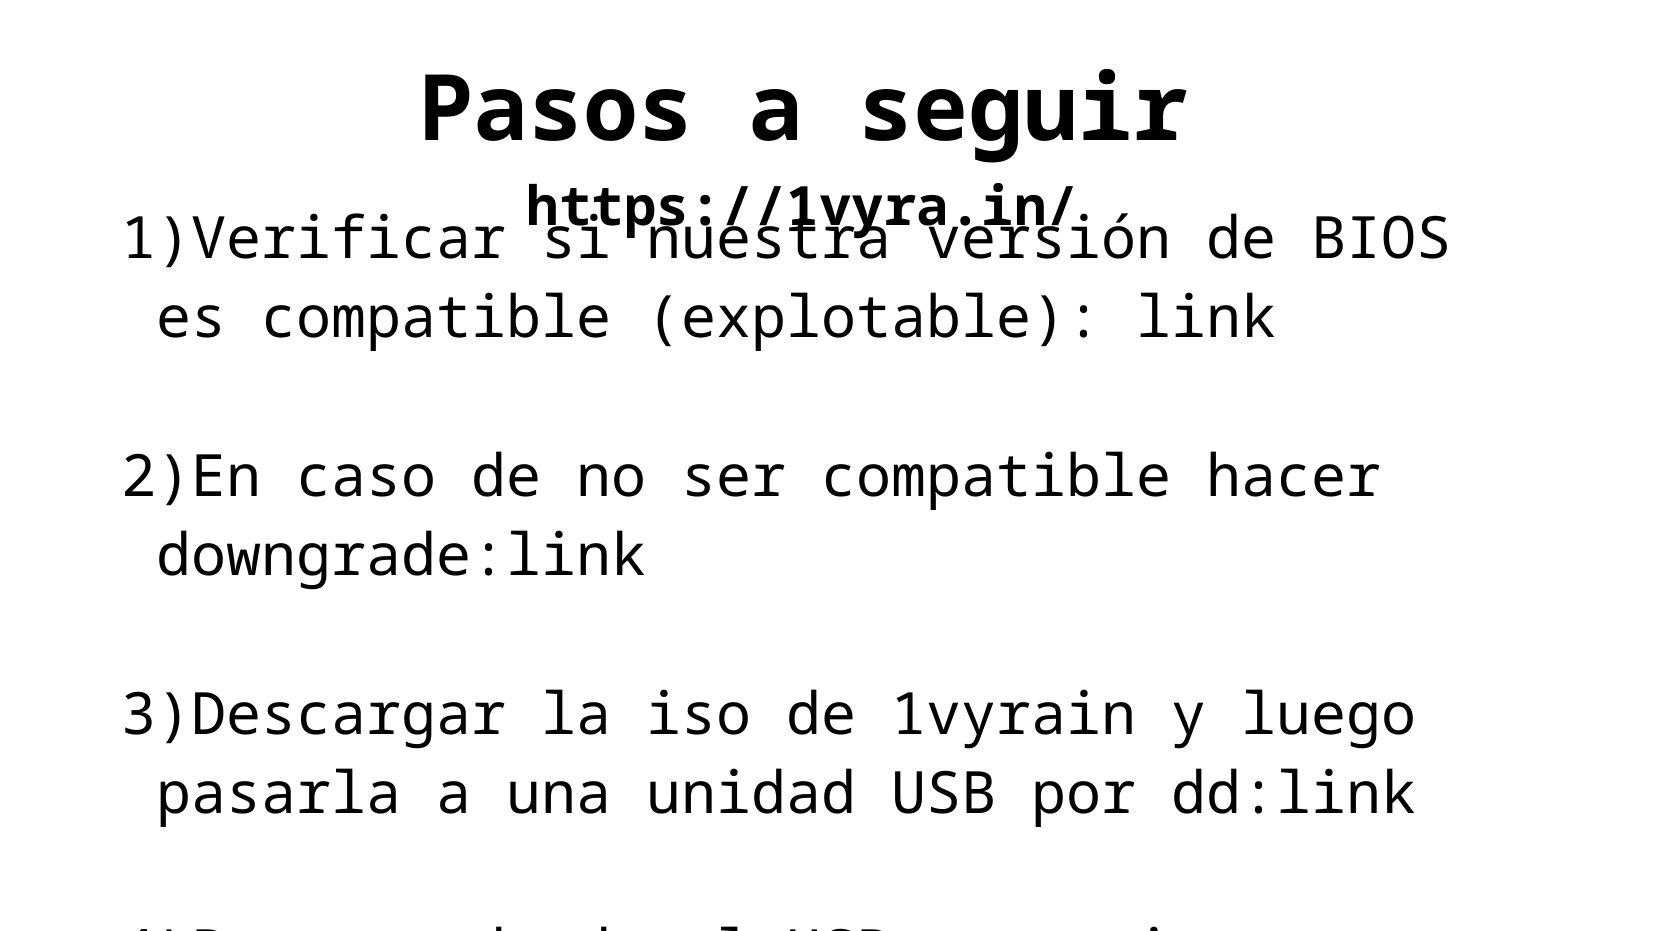

Pasos a seguir
https://1vyra.in/
Verificar si nuestra versión de BIOS es compatible (explotable): link
En caso de no ser compatible hacer downgrade:link
Descargar la iso de 1vyrain y luego pasarla a una unidad USB por dd:link
Bootear desde el USB y seguir instrucciones.